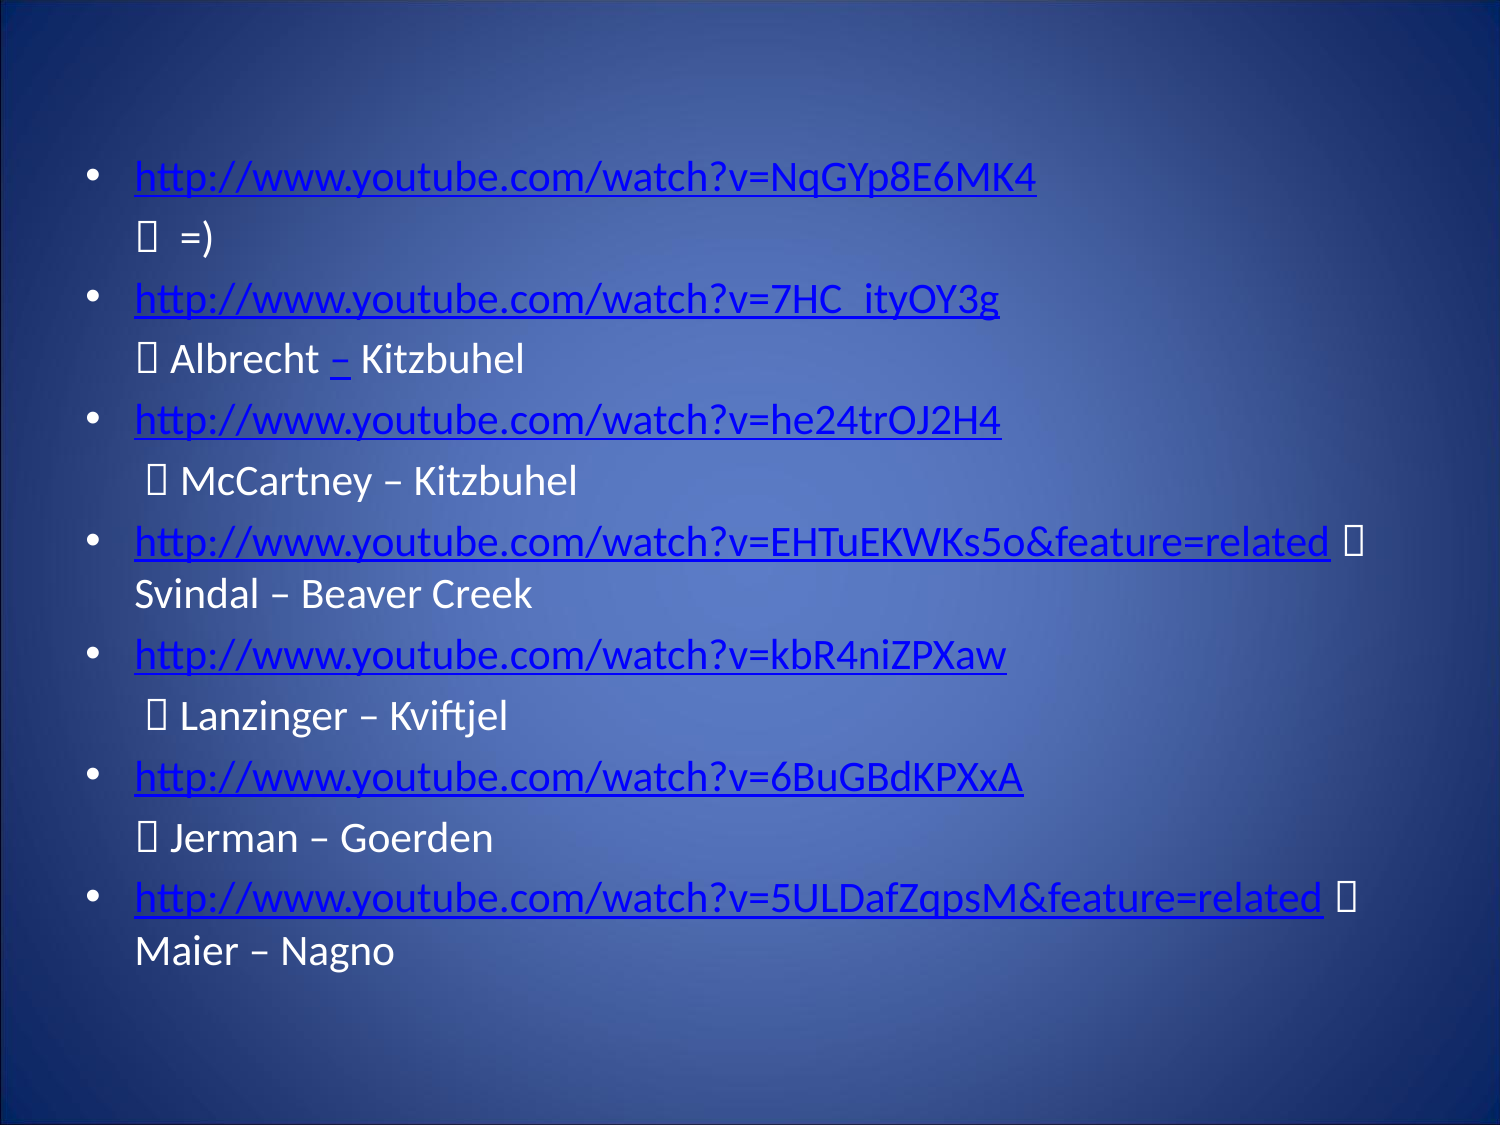

# http://www.youtube.com/watch?v=NqGYp8E6MK4
	 =)
http://www.youtube.com/watch?v=7HC_ityOY3g
	 Albrecht – Kitzbuhel
http://www.youtube.com/watch?v=he24trOJ2H4
	  McCartney – Kitzbuhel
http://www.youtube.com/watch?v=EHTuEKWKs5o&feature=related  Svindal – Beaver Creek
http://www.youtube.com/watch?v=kbR4niZPXaw
	  Lanzinger – Kviftjel
http://www.youtube.com/watch?v=6BuGBdKPXxA
	 Jerman – Goerden
http://www.youtube.com/watch?v=5ULDafZqpsM&feature=related  Maier – Nagno